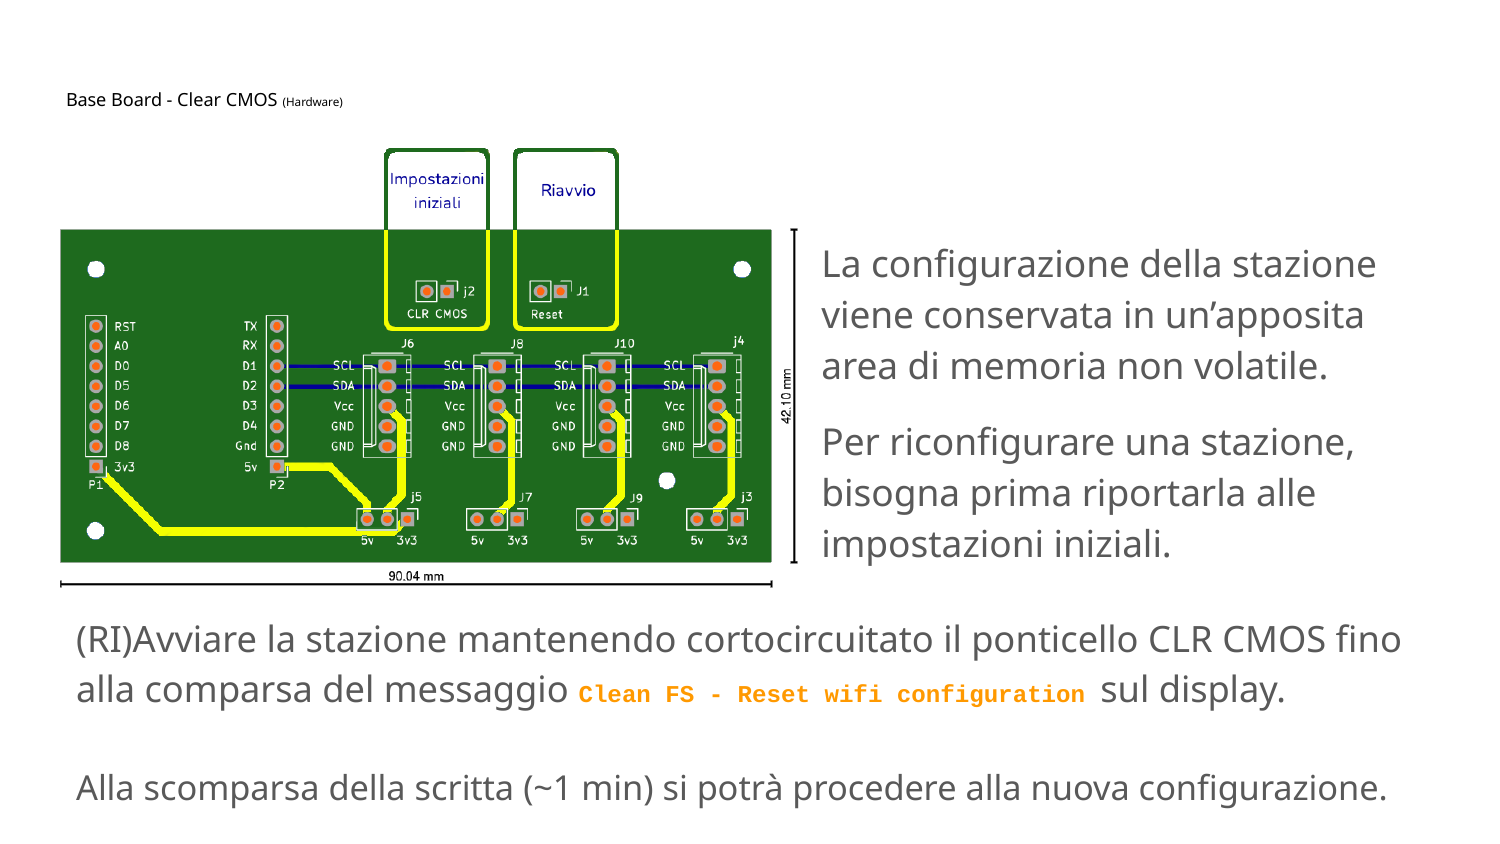

Base Board - Clear CMOS (Hardware)
# La configurazione della stazione viene conservata in un’apposita area di memoria non volatile.
Per riconfigurare una stazione, bisogna prima riportarla alle impostazioni iniziali.
(RI)Avviare la stazione mantenendo cortocircuitato il ponticello CLR CMOS fino alla comparsa del messaggio Clean FS - Reset wifi configuration sul display.
Alla scomparsa della scritta (~1 min) si potrà procedere alla nuova configurazione.